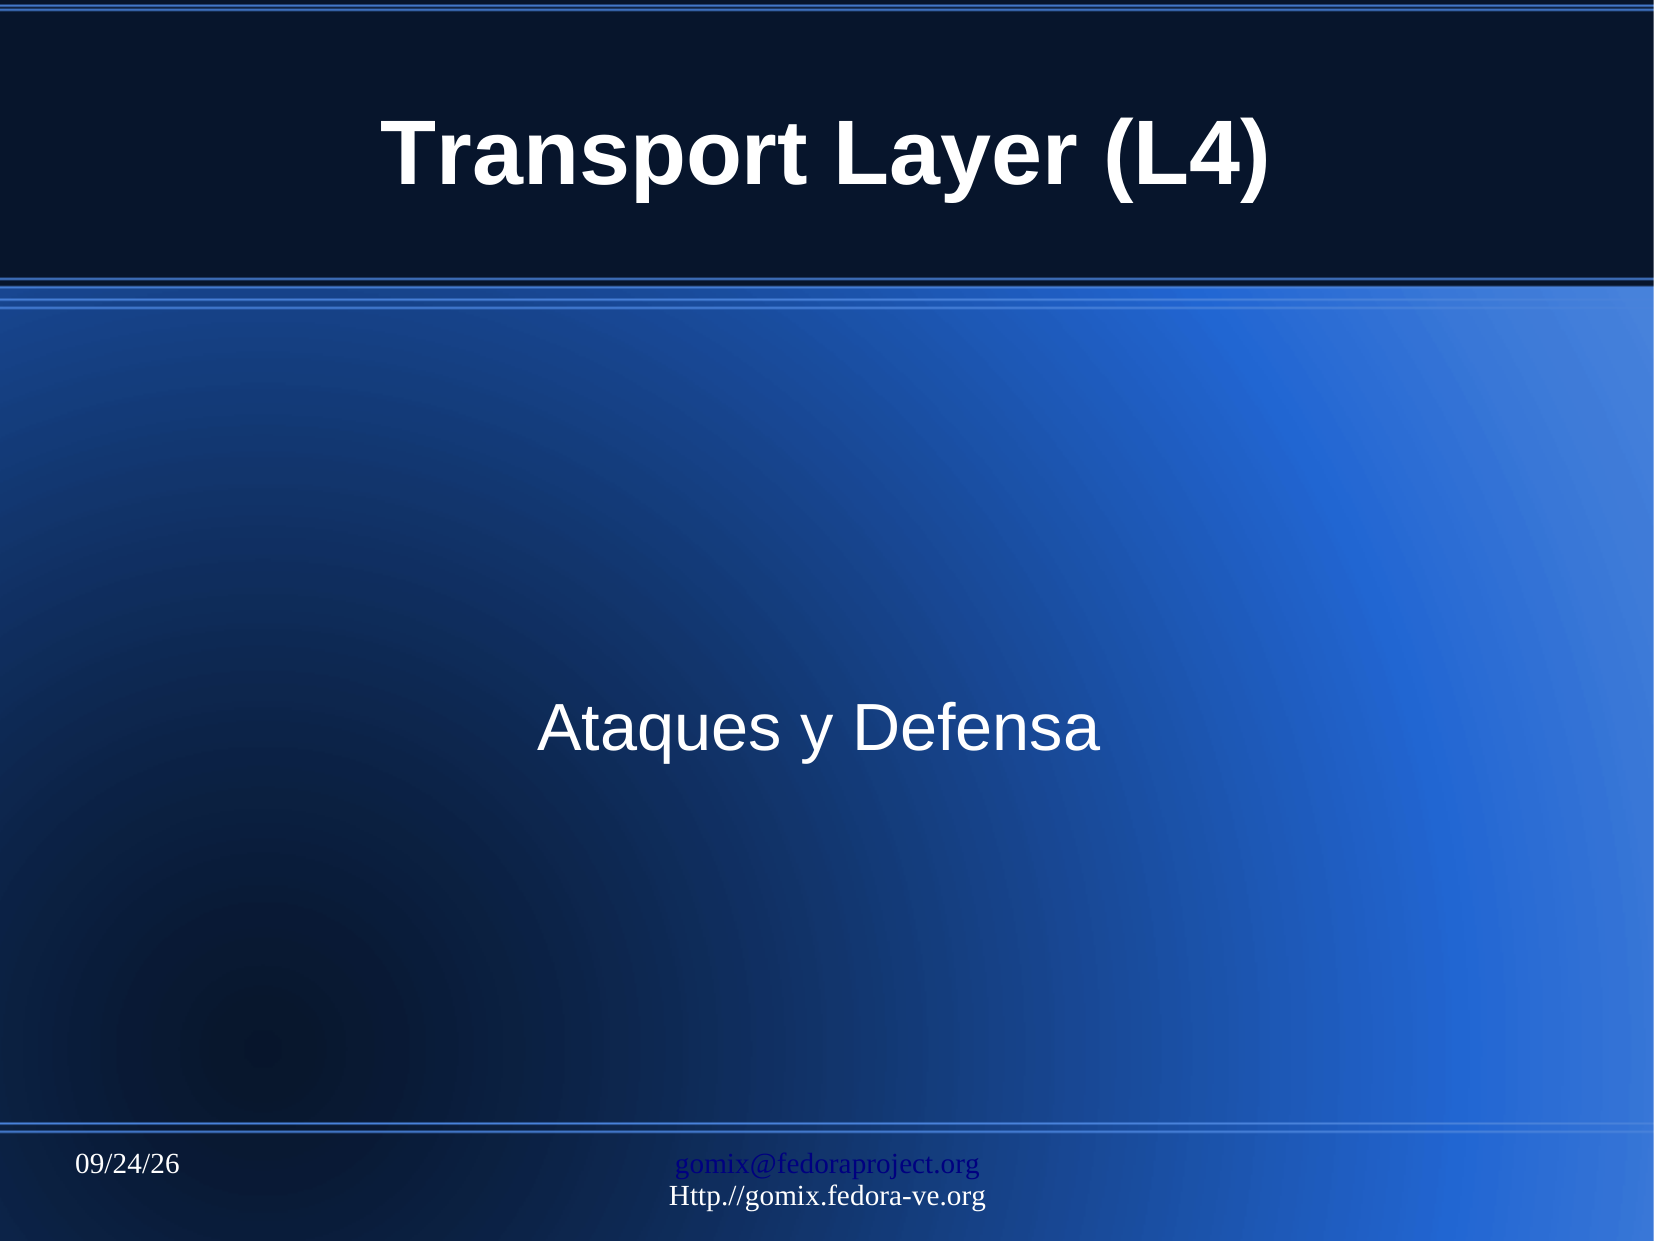

# Transport Layer (L4)
Ataques y Defensa